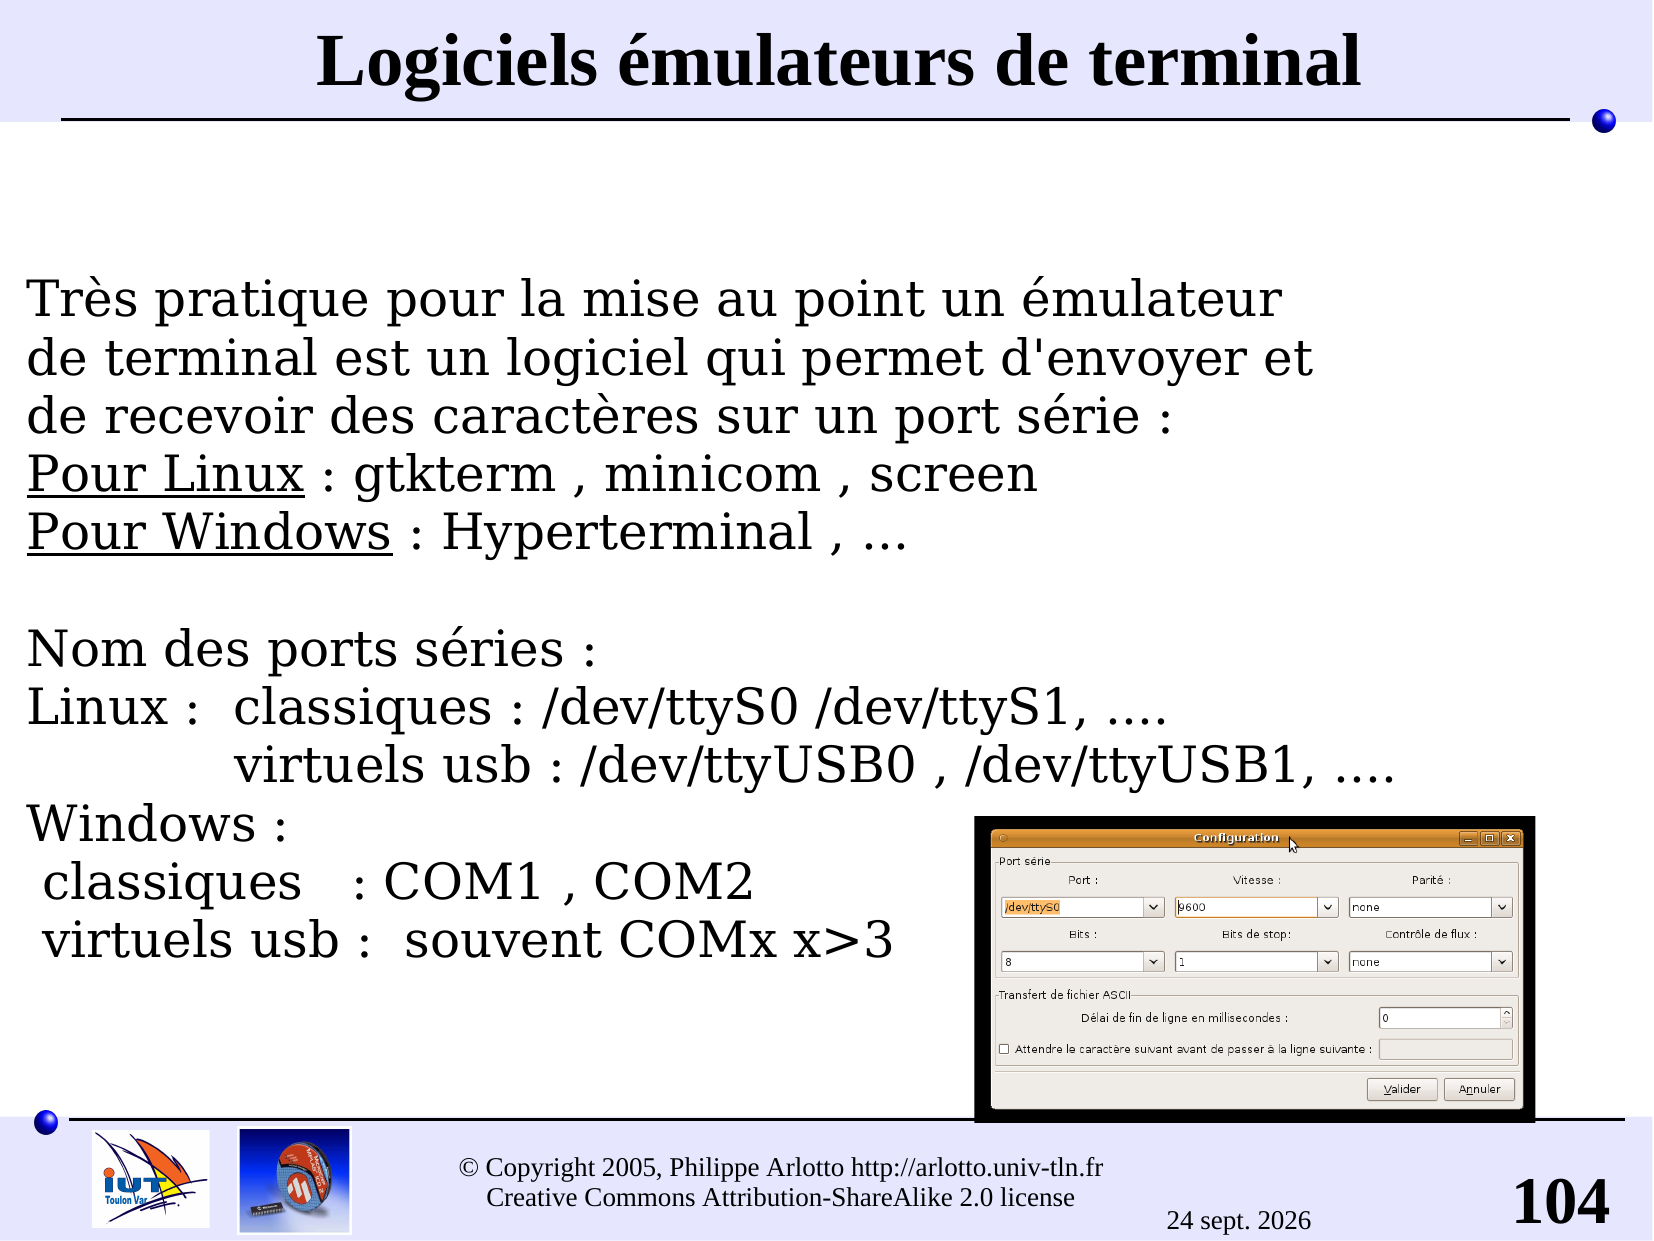

# Logiciels émulateurs de terminal
Très pratique pour la mise au point un émulateur
de terminal est un logiciel qui permet d'envoyer et
de recevoir des caractères sur un port série :
Pour Linux : gtkterm , minicom , screen
Pour Windows : Hyperterminal , ...
Nom des ports séries :
Linux : classiques : /dev/ttyS0 /dev/ttyS1, ....
 virtuels usb : /dev/ttyUSB0 , /dev/ttyUSB1, ....
Windows :
 classiques : COM1 , COM2
 virtuels usb : souvent COMx x>3